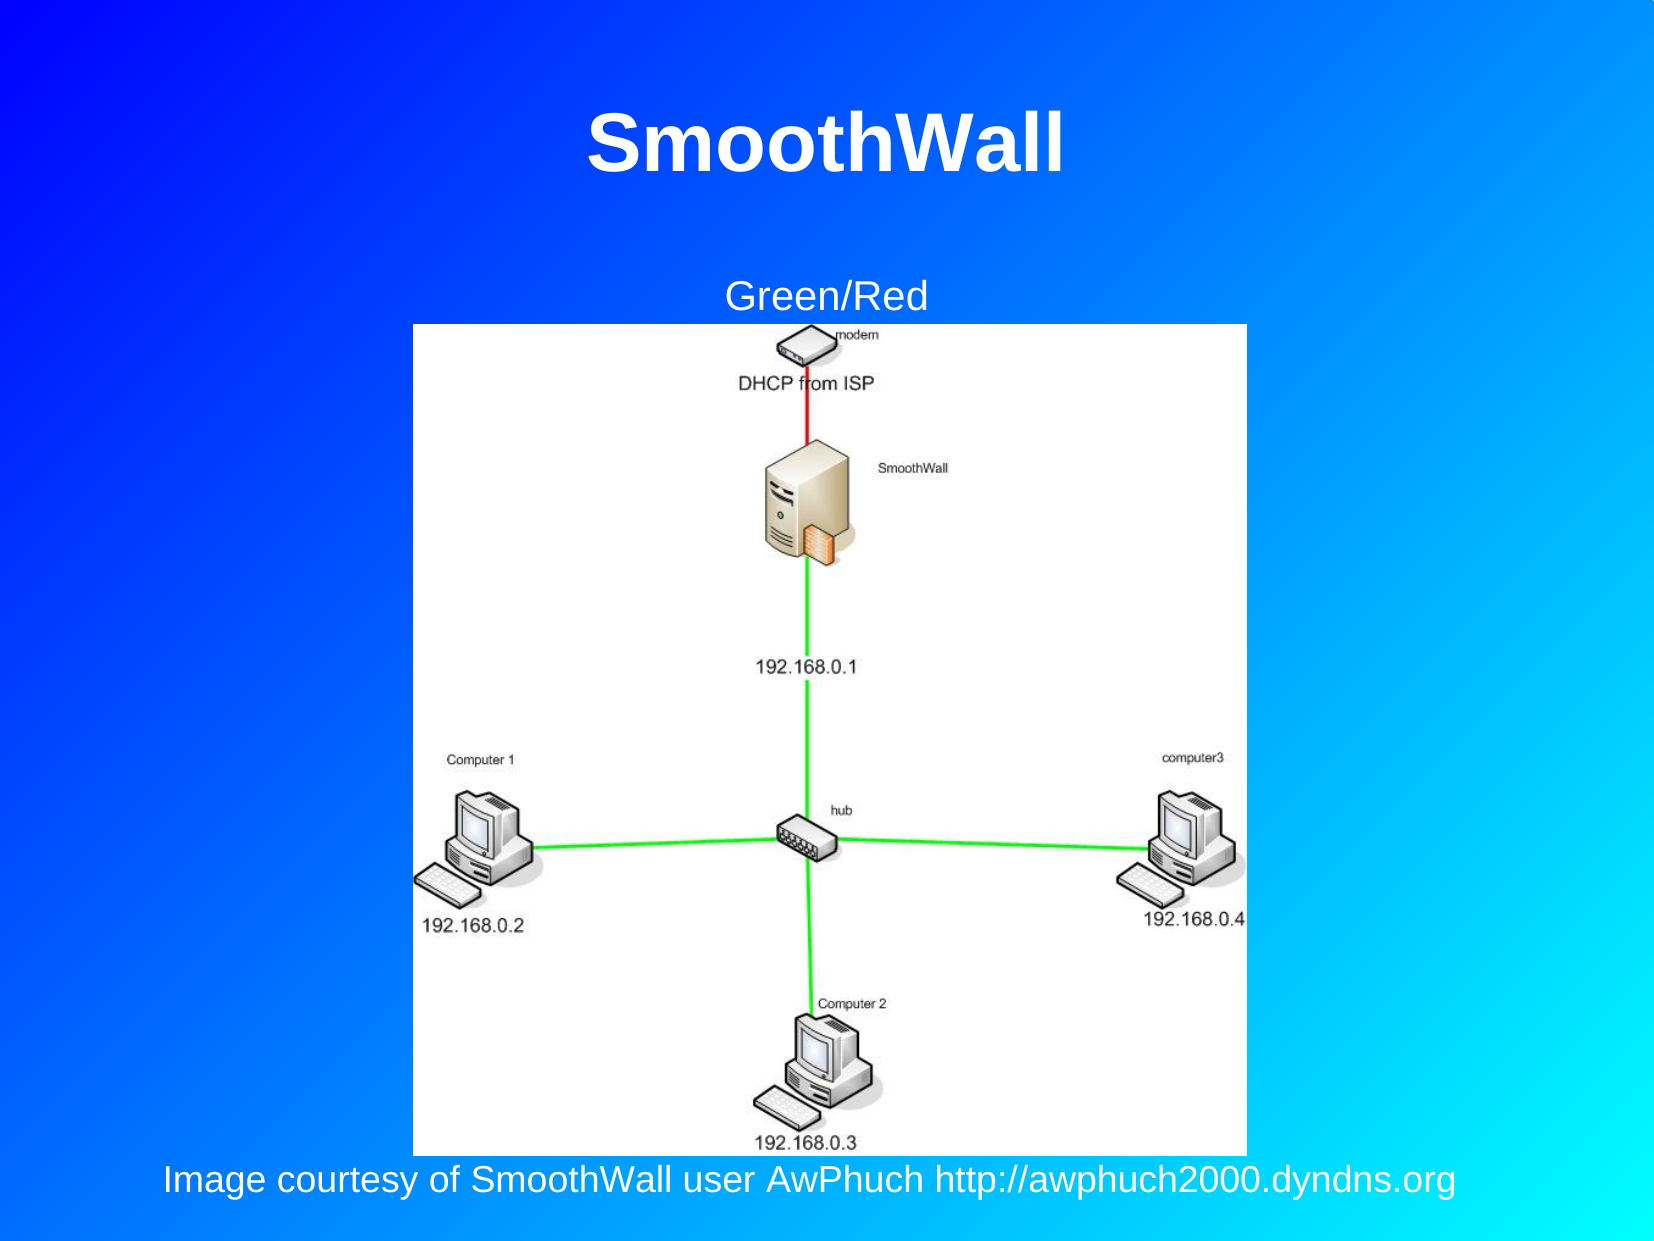

SmoothWall
Green/Red
Image courtesy of SmoothWall user AwPhuch http://awphuch2000.dyndns.org